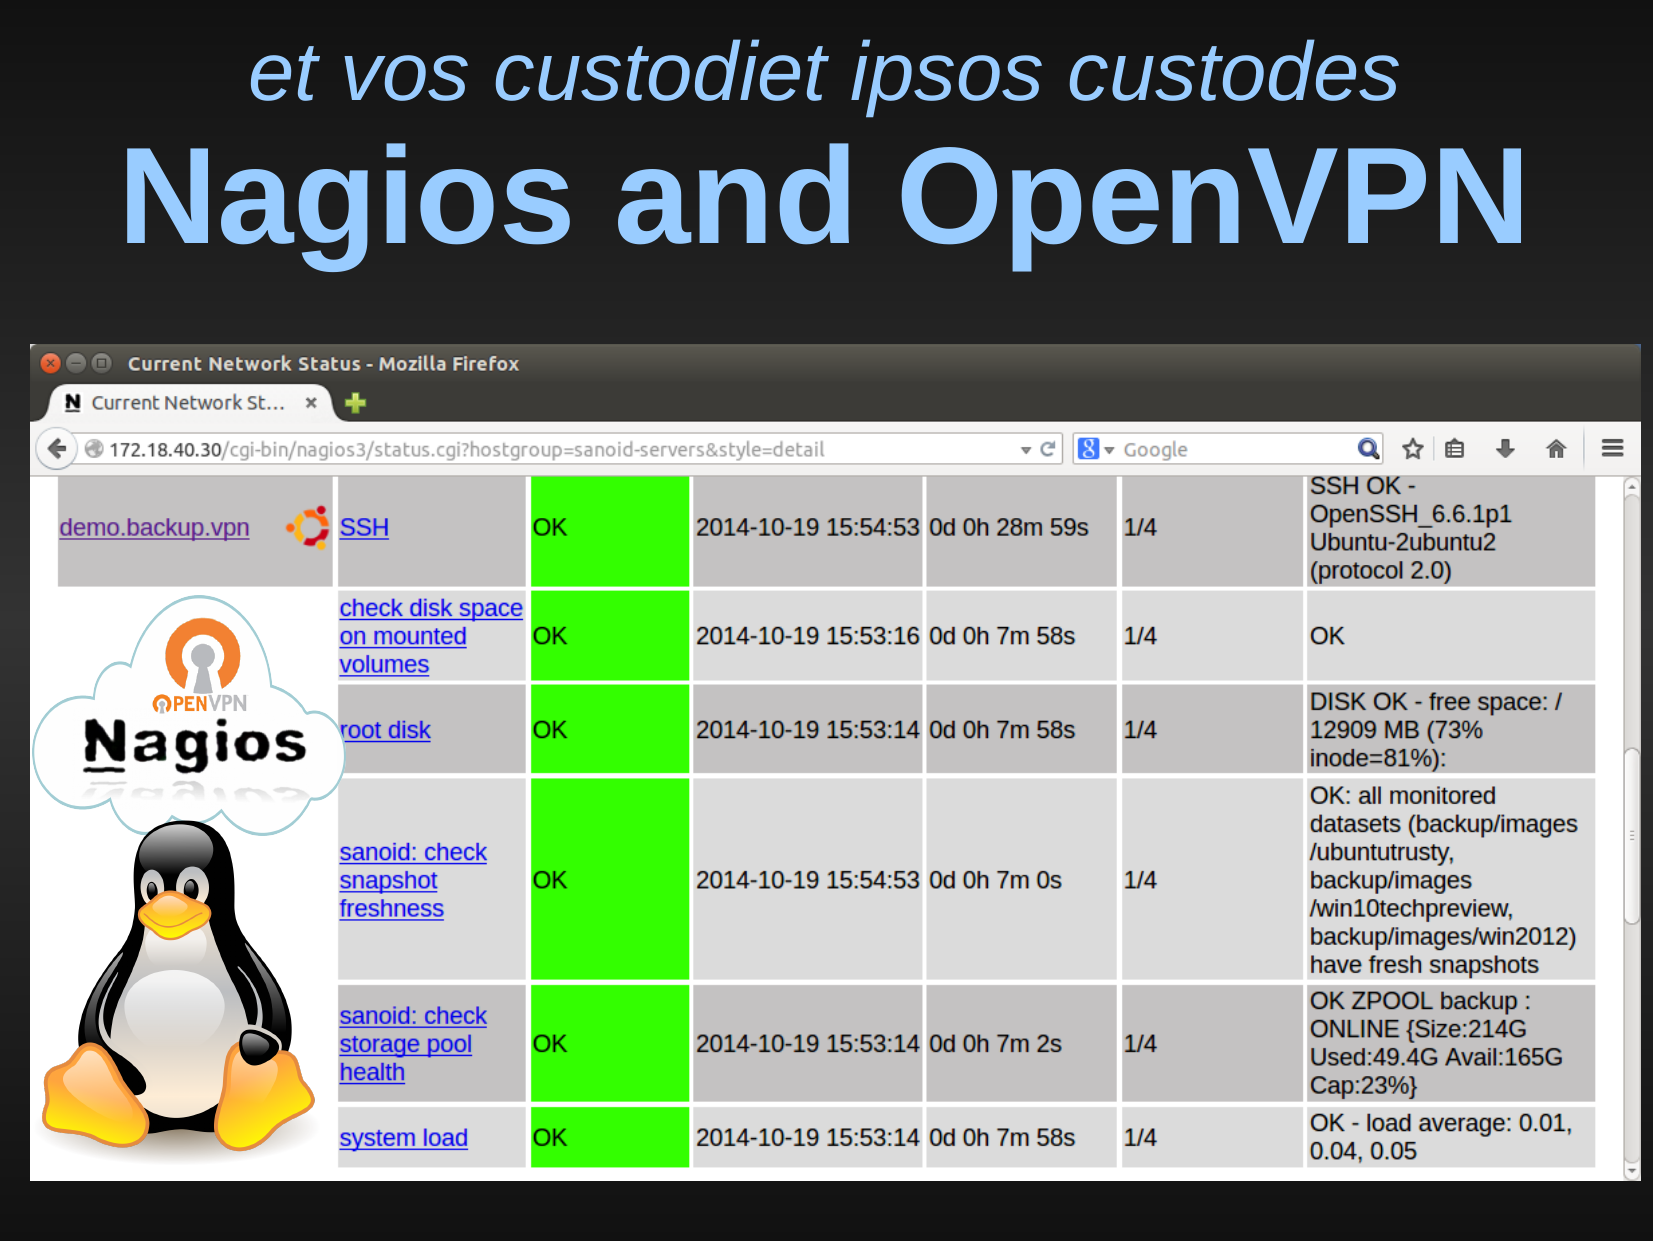

# et vos custodiet ipsos custodes Nagios and OpenVPN